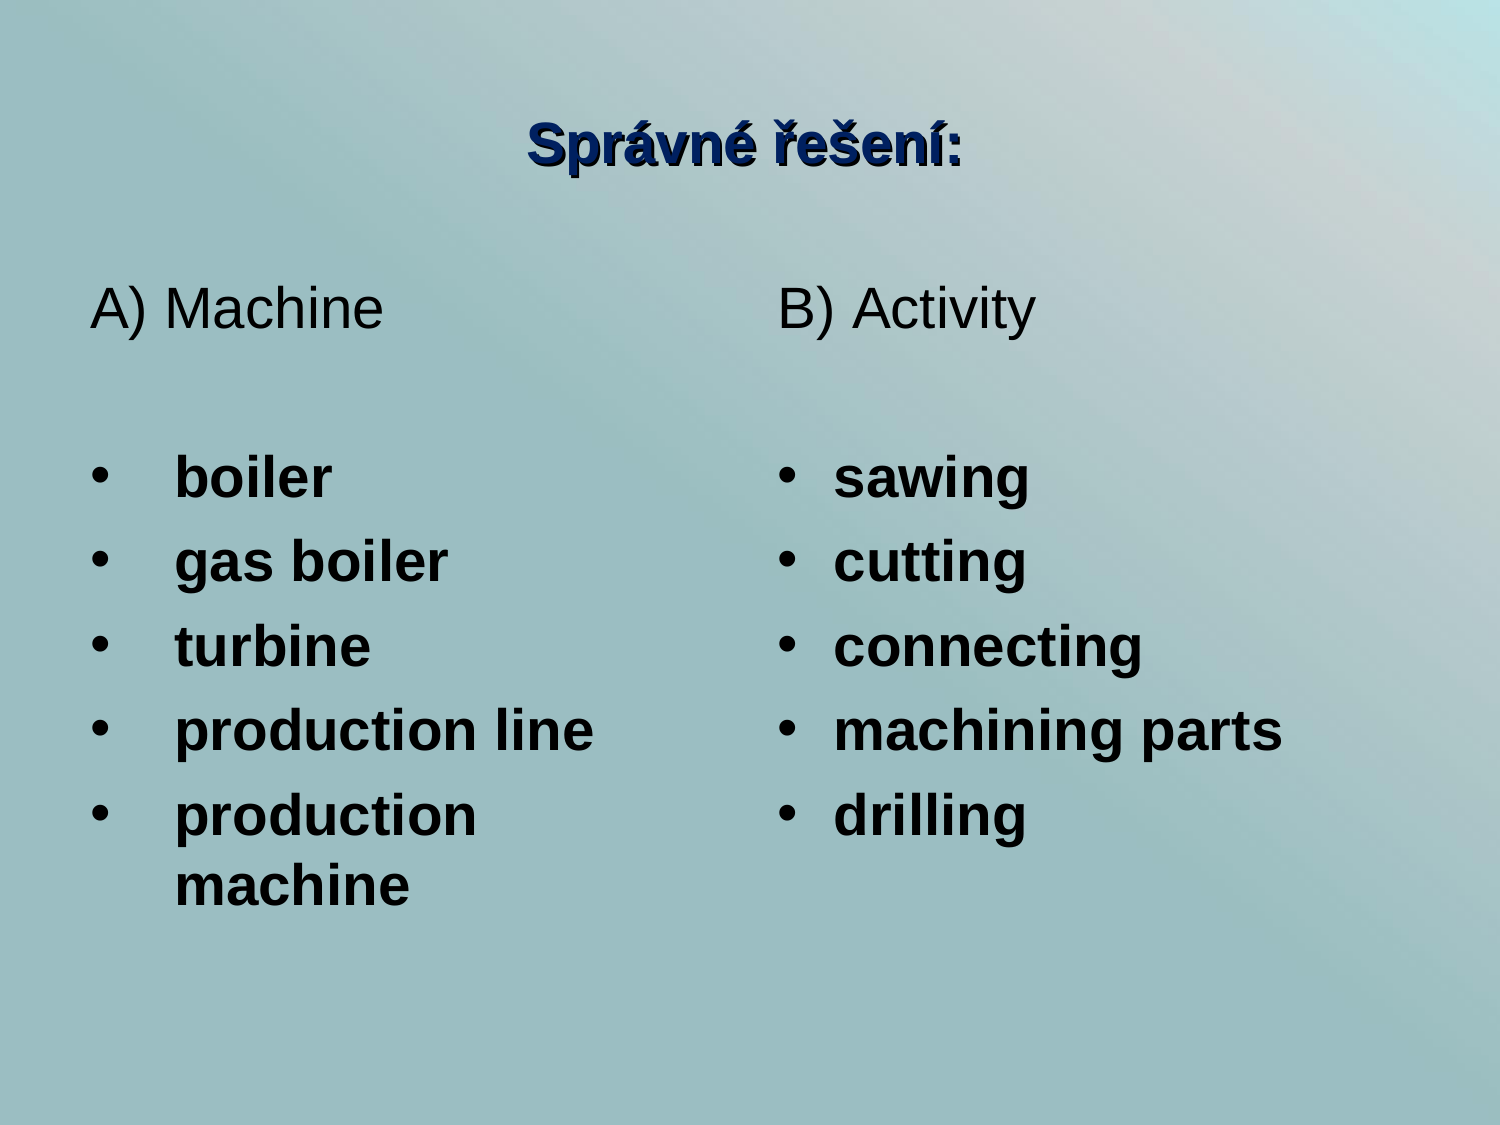

# Správné řešení:
A) Machine
boiler
gas boiler
turbine
production line
production machine
B) Activity
sawing
cutting
connecting
machining parts
drilling